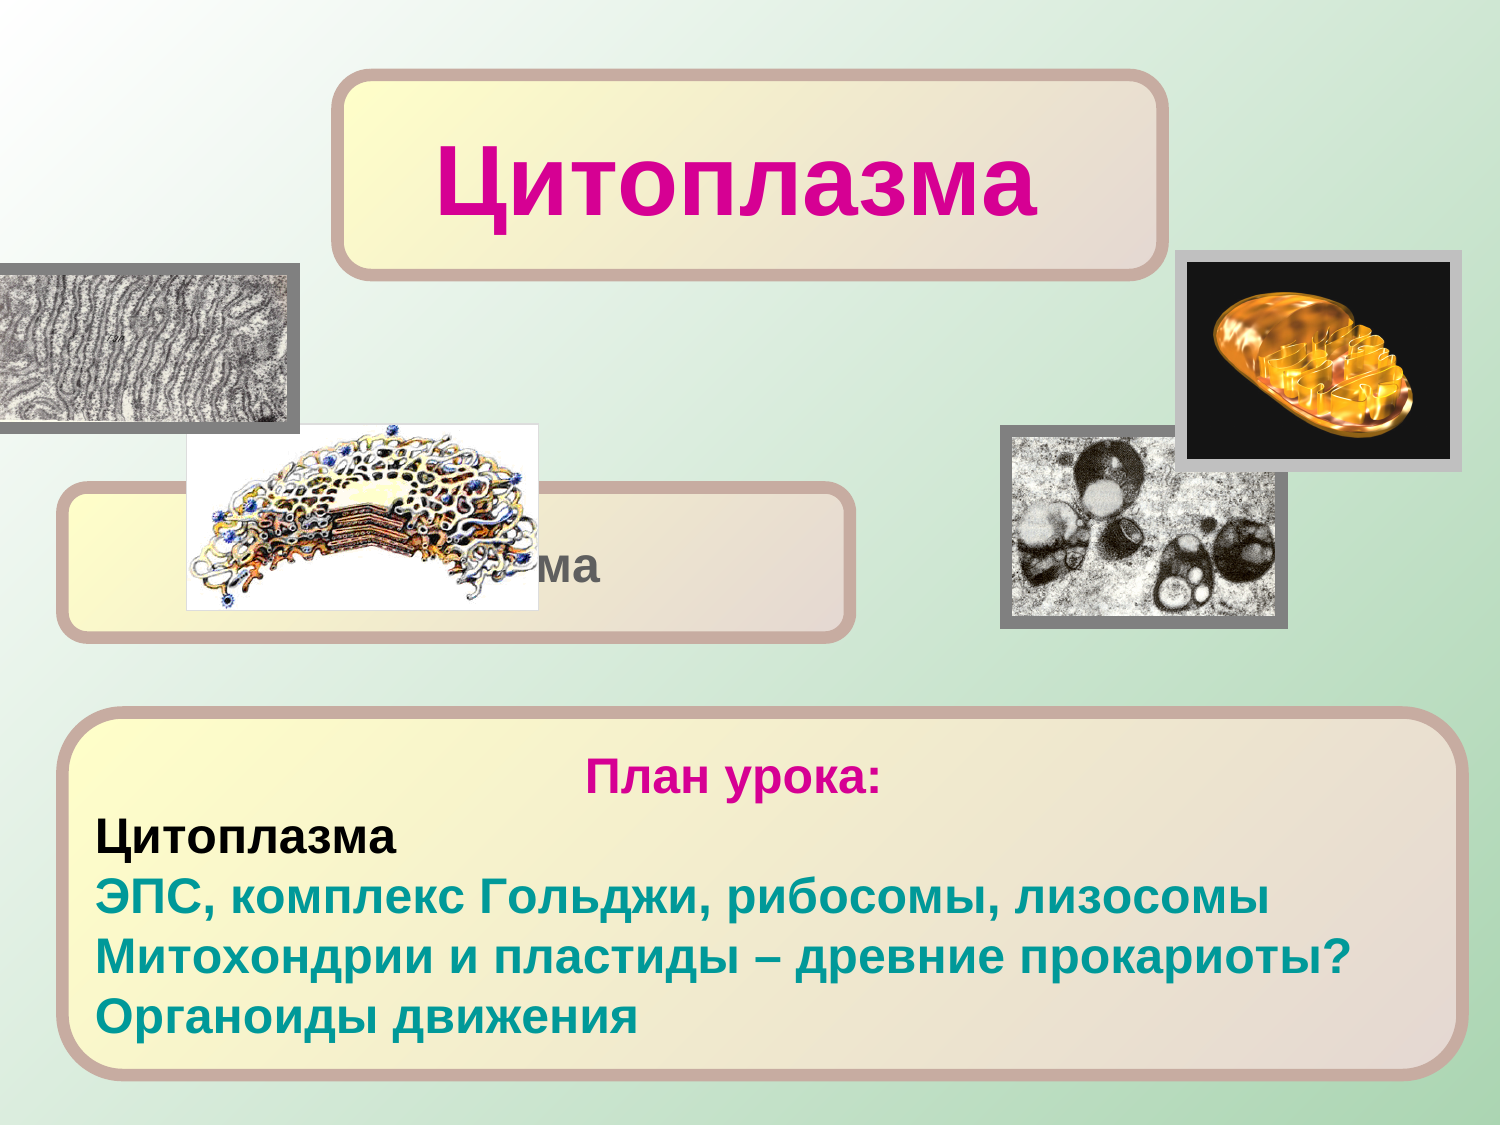

Цитоплазма
Цитоплазма
 План урока:
Цитоплазма
ЭПС, комплекс Гольджи, рибосомы, лизосомы
Митохондрии и пластиды – древние прокариоты?
Органоиды движения
1